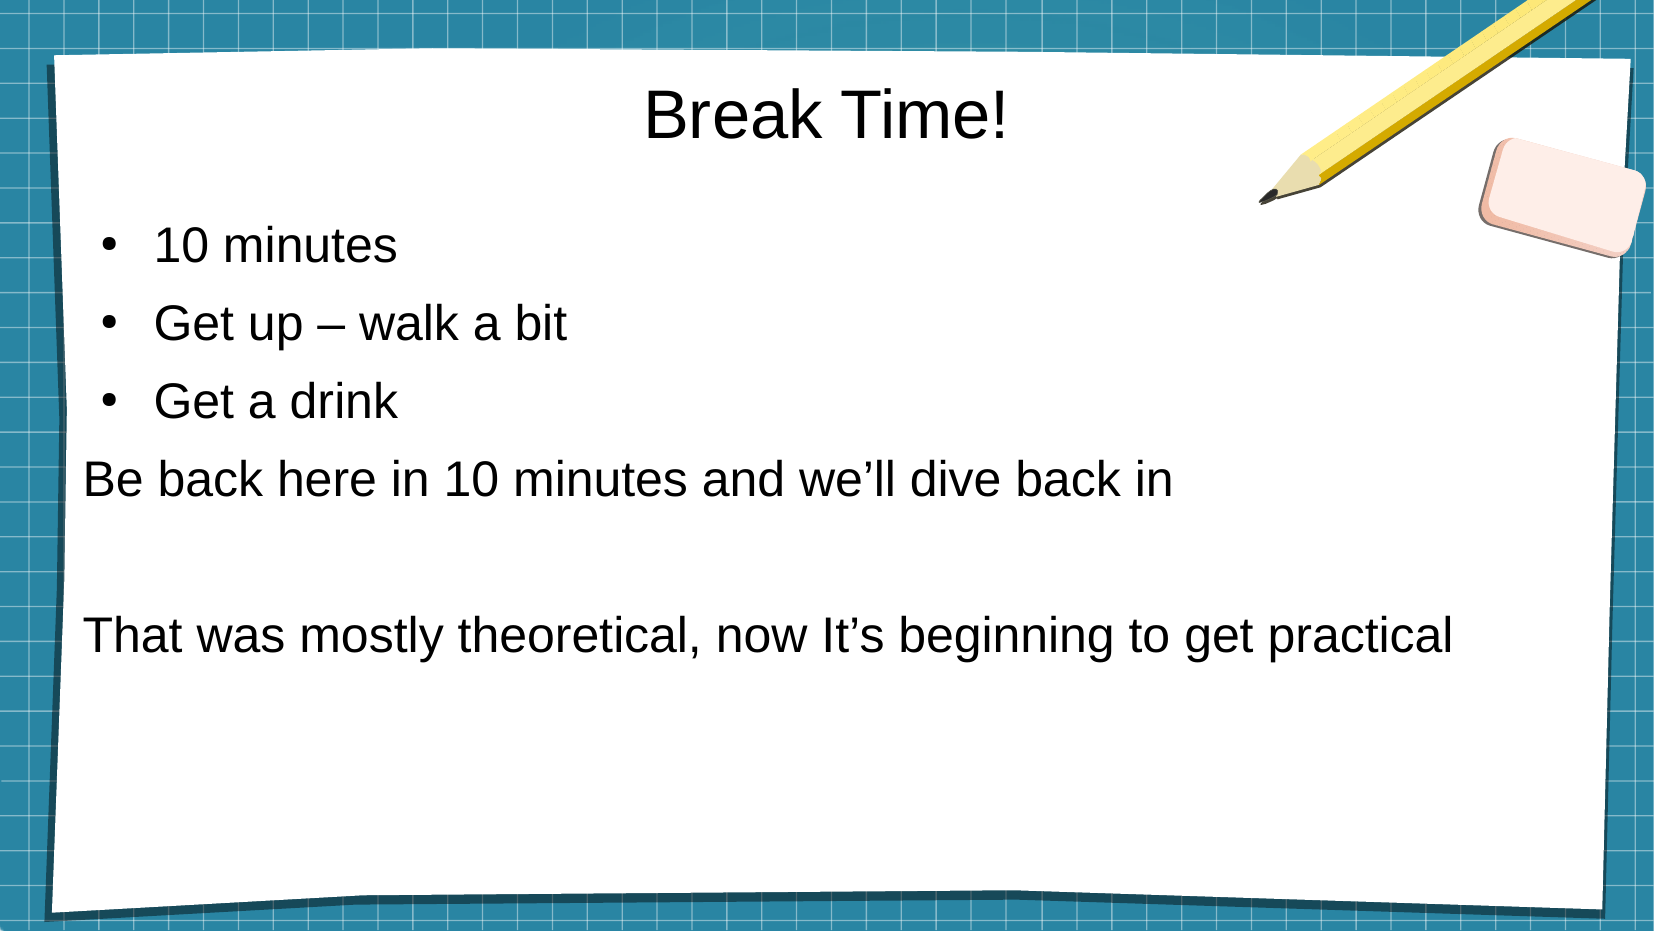

# Break Time!
10 minutes
Get up – walk a bit
Get a drink
Be back here in 10 minutes and we’ll dive back in
That was mostly theoretical, now It’s beginning to get practical